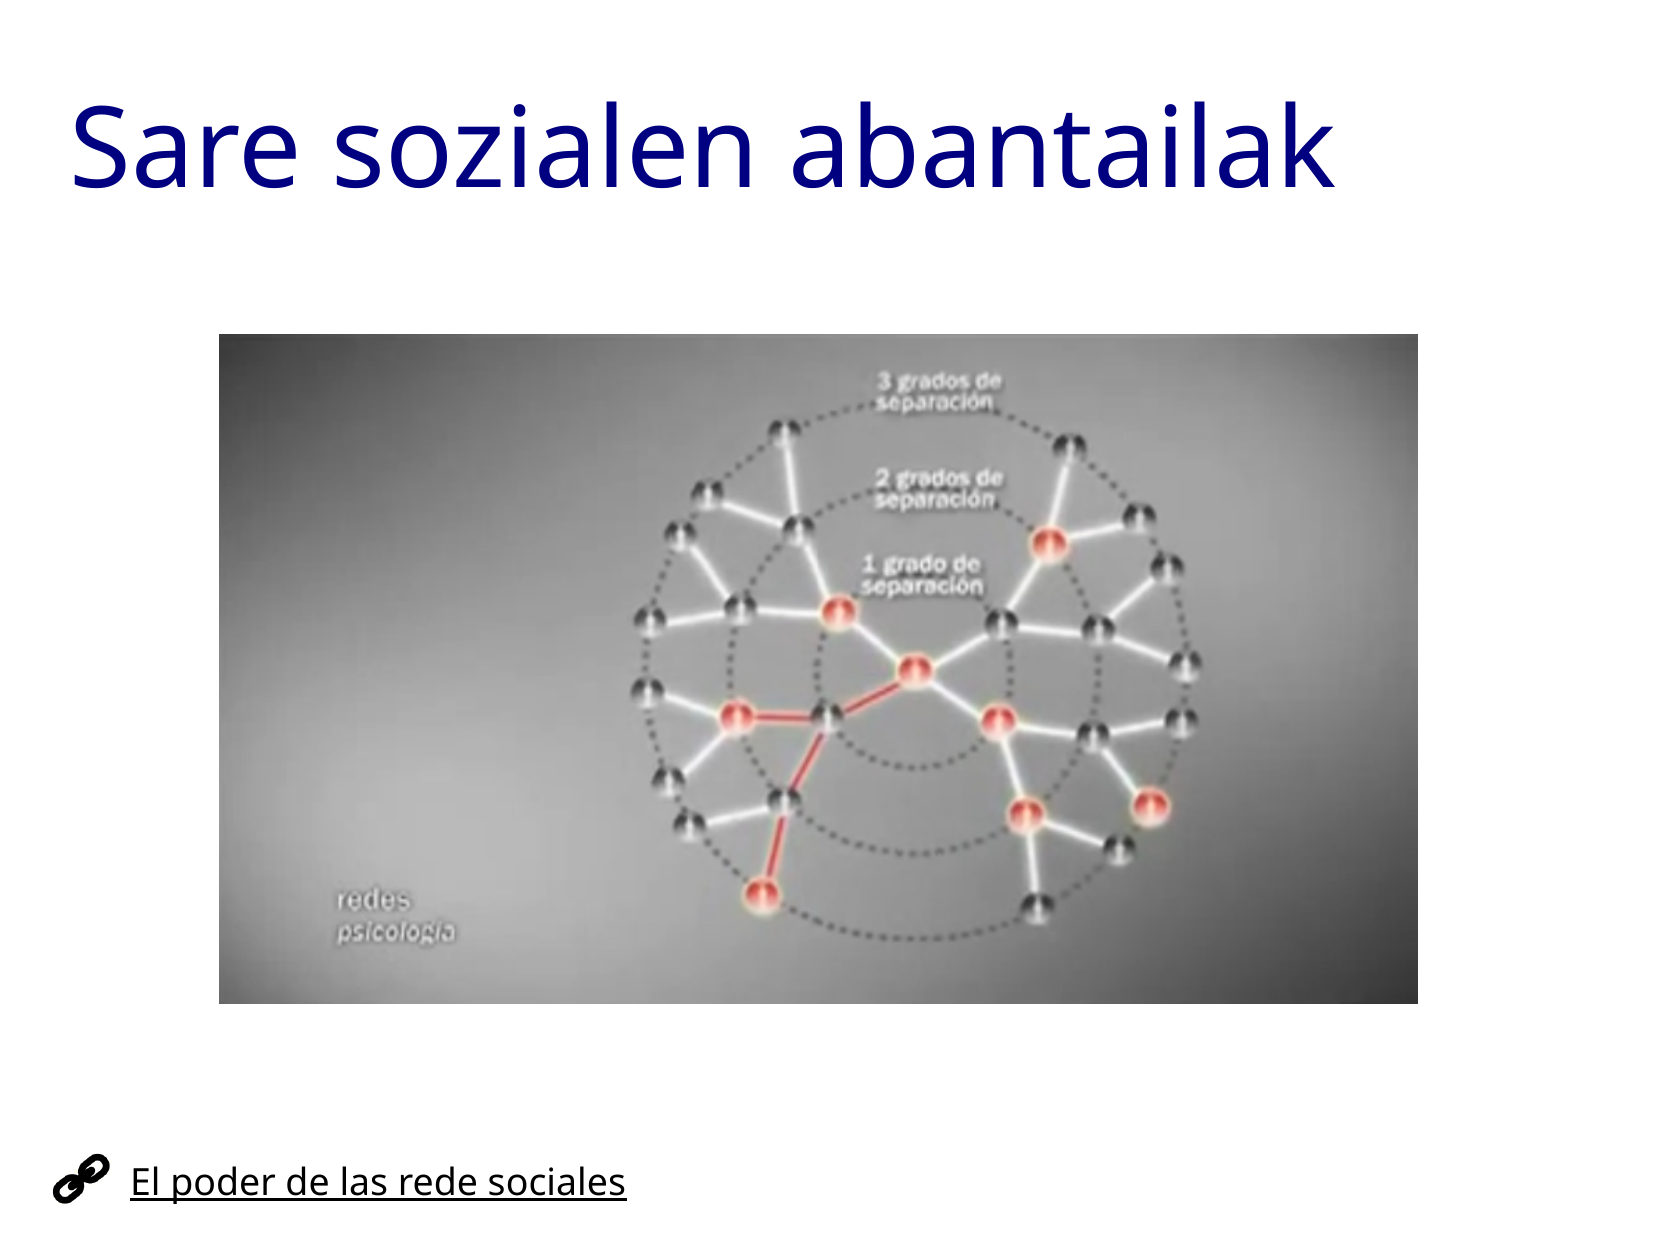

Sare sozialen abantailak
El poder de las rede sociales